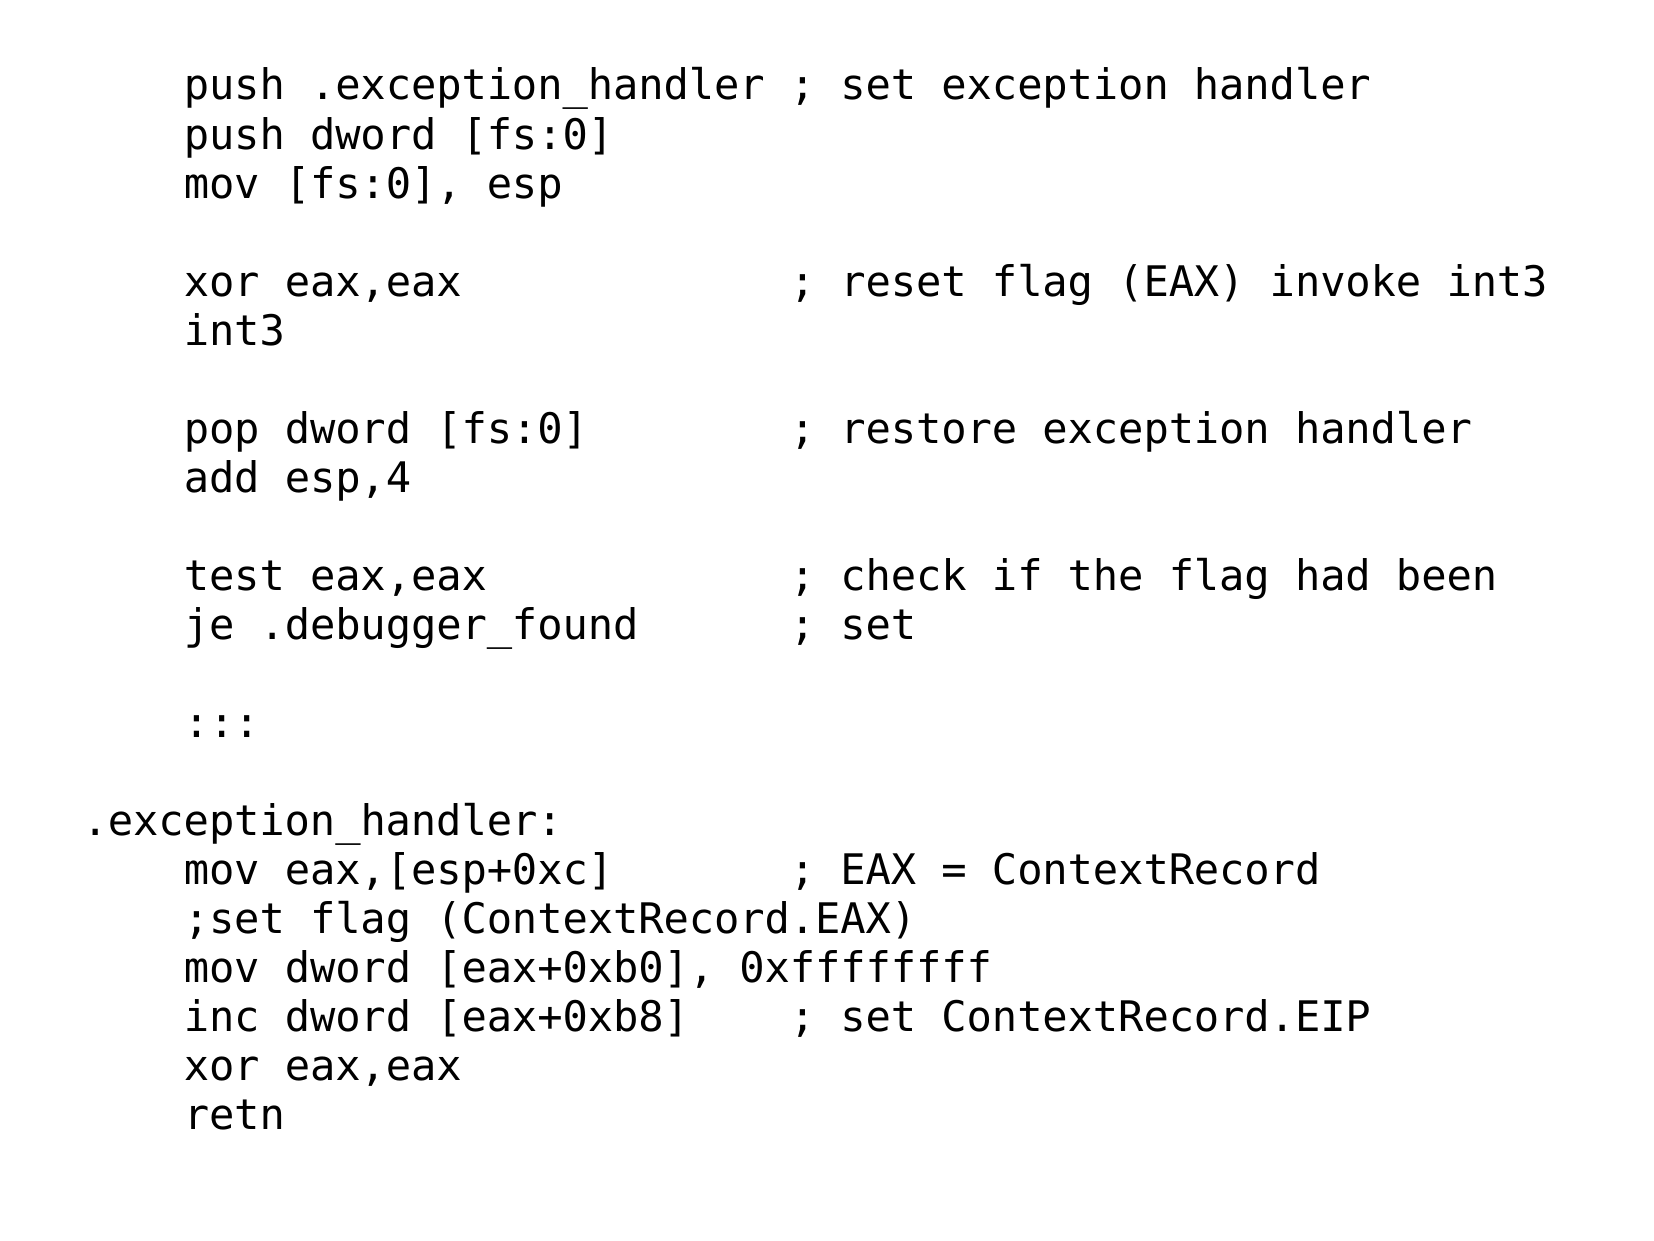

# push .exception_handler ; set exception handler
 push dword [fs:0]
 mov [fs:0], esp
 xor eax,eax ; reset flag (EAX) invoke int3
 int3
 pop dword [fs:0] ; restore exception handler
 add esp,4
 test eax,eax ; check if the flag had been
 je .debugger_found ; set
 :::
.exception_handler:
 mov eax,[esp+0xc] ; EAX = ContextRecord
 ;set flag (ContextRecord.EAX)
 mov dword [eax+0xb0], 0xffffffff
 inc dword [eax+0xb8] ; set ContextRecord.EIP
 xor eax,eax
 retn